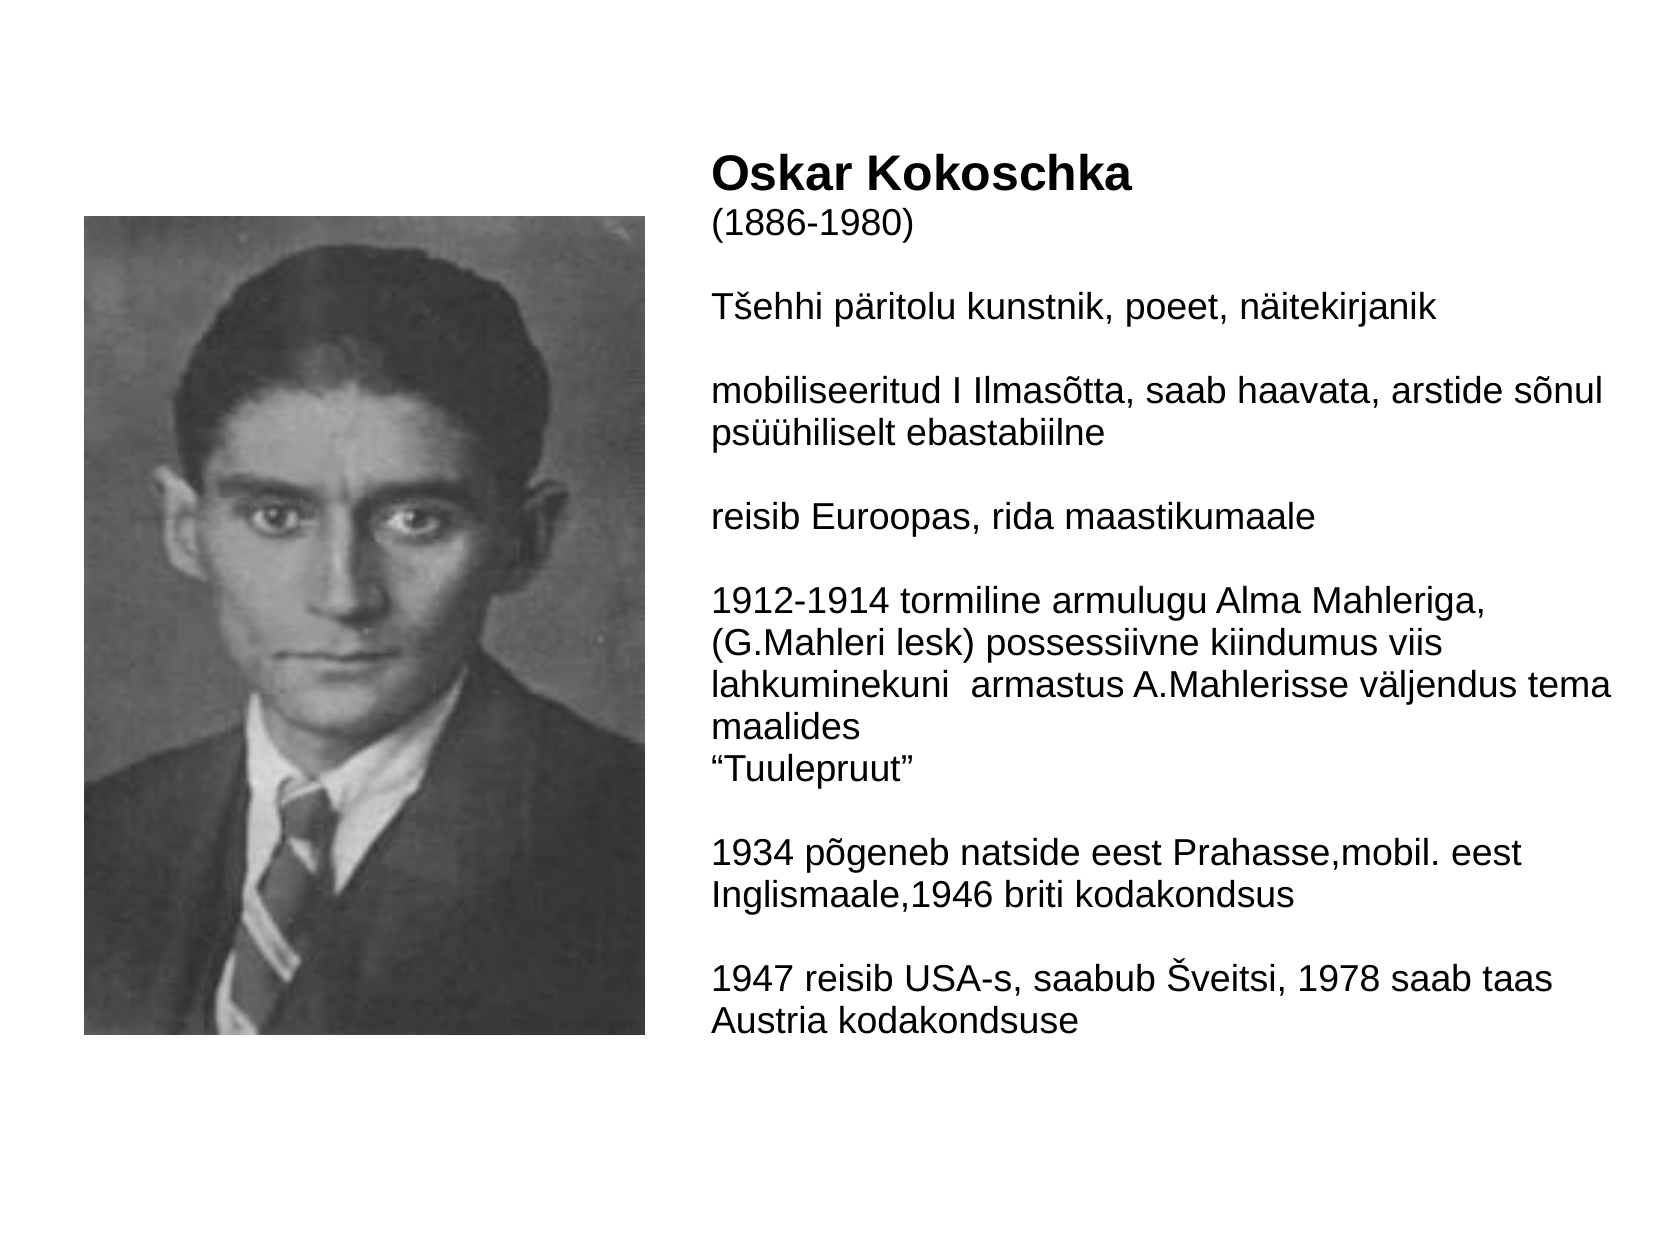

# Oskar Kokoschka (1886-1980) Tšehhi päritolu kunstnik, poeet, näitekirjanik mobiliseeritud I Ilmasõtta, saab haavata, arstide sõnul psüühiliselt ebastabiilne reisib Euroopas, rida maastikumaale 1912-1914 tormiline armulugu Alma Mahleriga, (G.Mahleri lesk) possessiivne kiindumus viis lahkuminekuni armastus A.Mahlerisse väljendus tema maalides “Tuulepruut” 1934 põgeneb natside eest Prahasse,mobil. eest Inglismaale,1946 briti kodakondsus 1947 reisib USA-s, saabub Šveitsi, 1978 saab taas Austria kodakondsuse